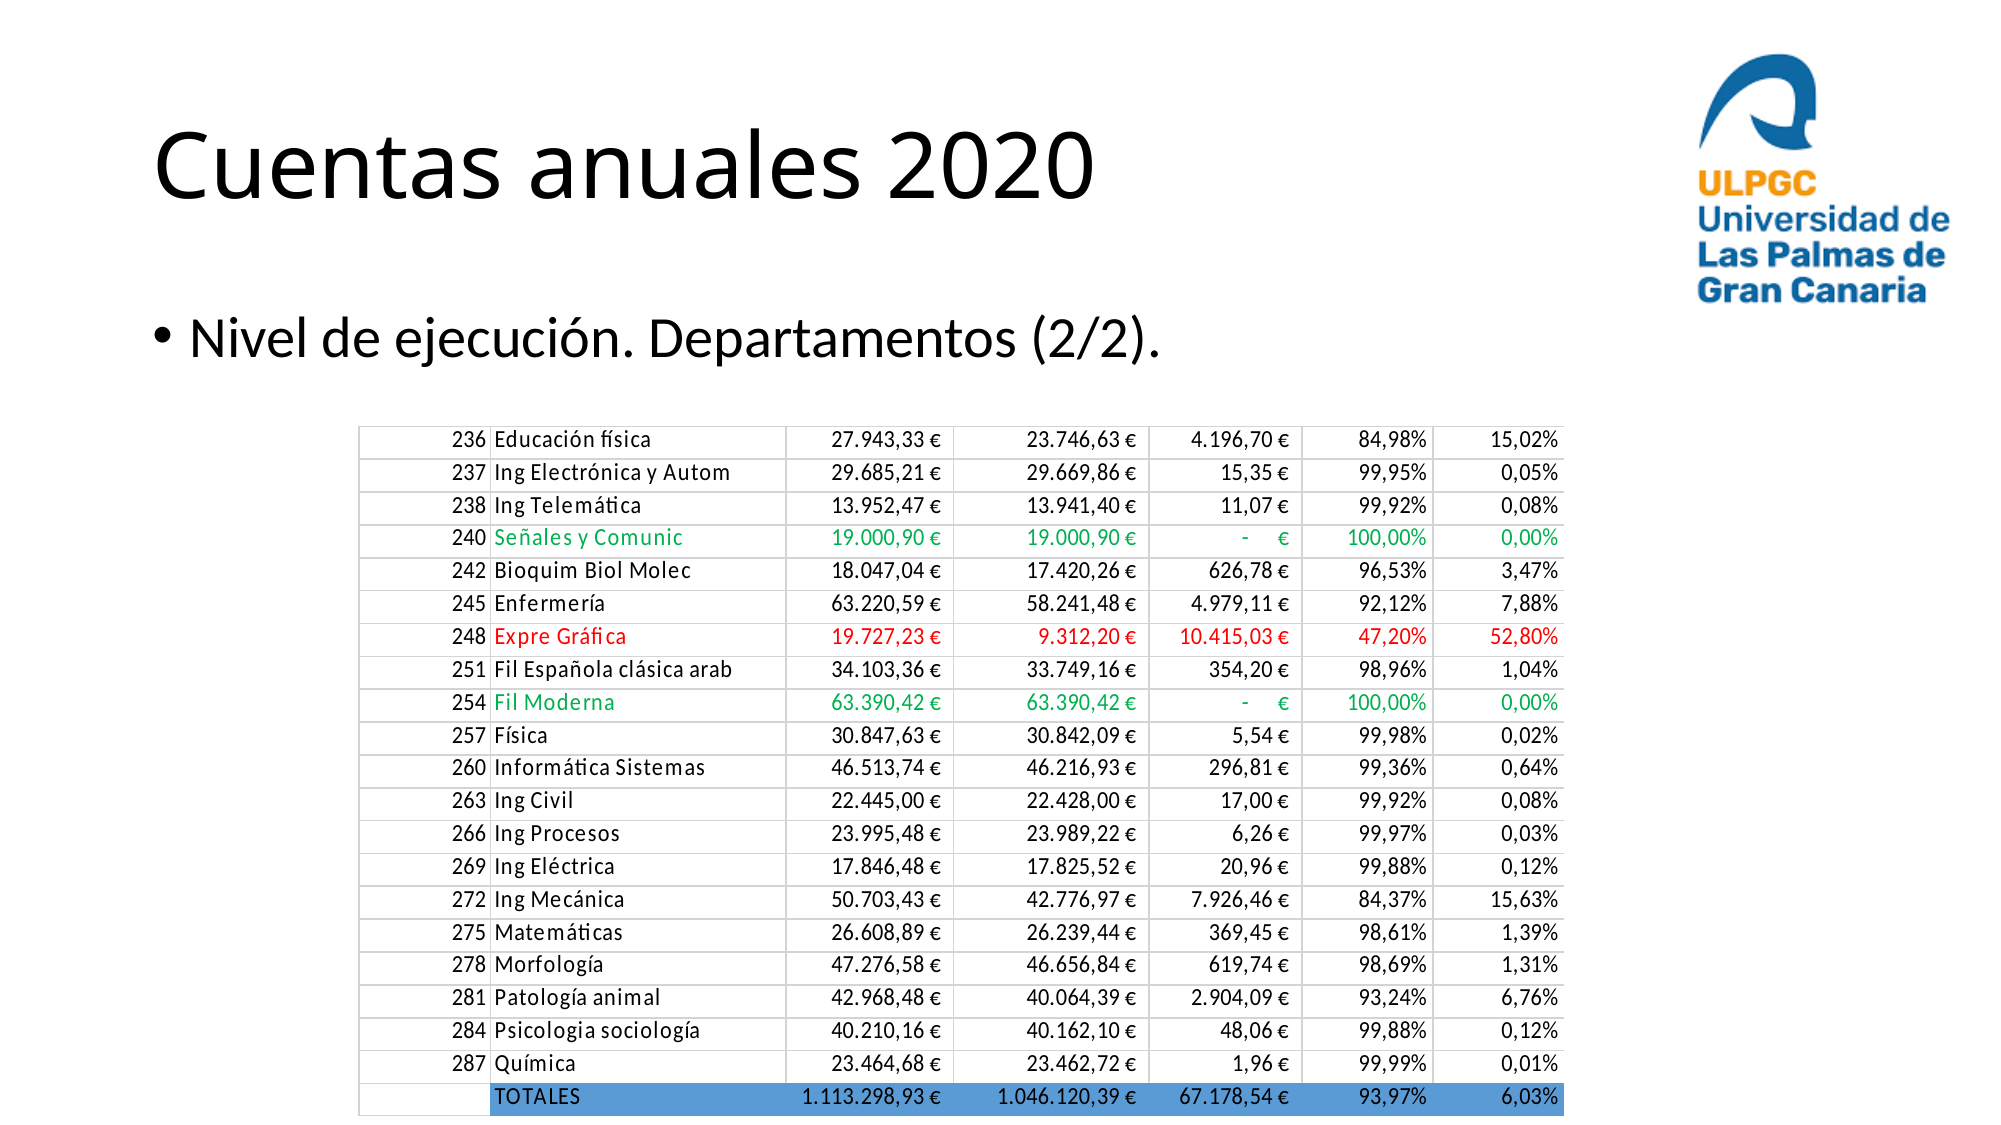

# Cuentas anuales 2020
Nivel de ejecución. Departamentos (2/2).